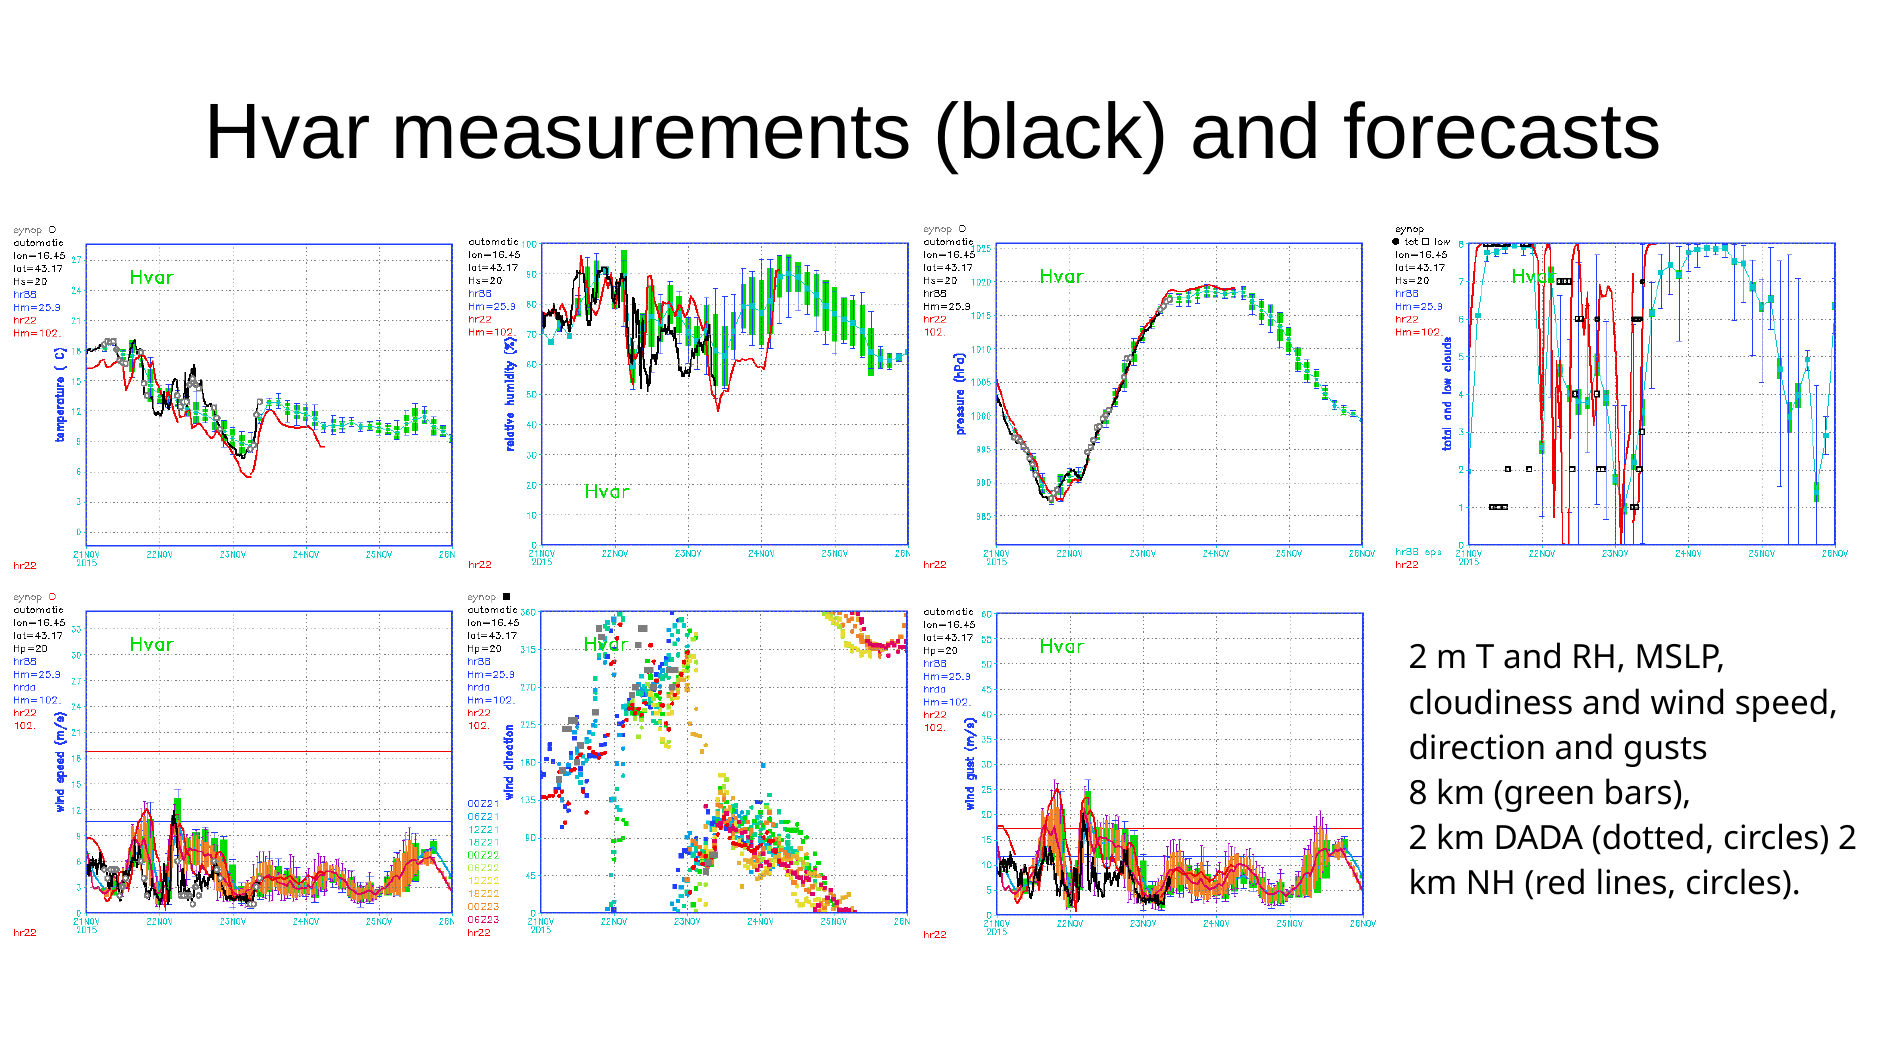

# Hvar measurements (black) and forecasts
2 m T and RH, MSLP, cloudiness and wind speed, direction and gusts
8 km (green bars),
2 km DADA (dotted, circles) 2 km NH (red lines, circles).